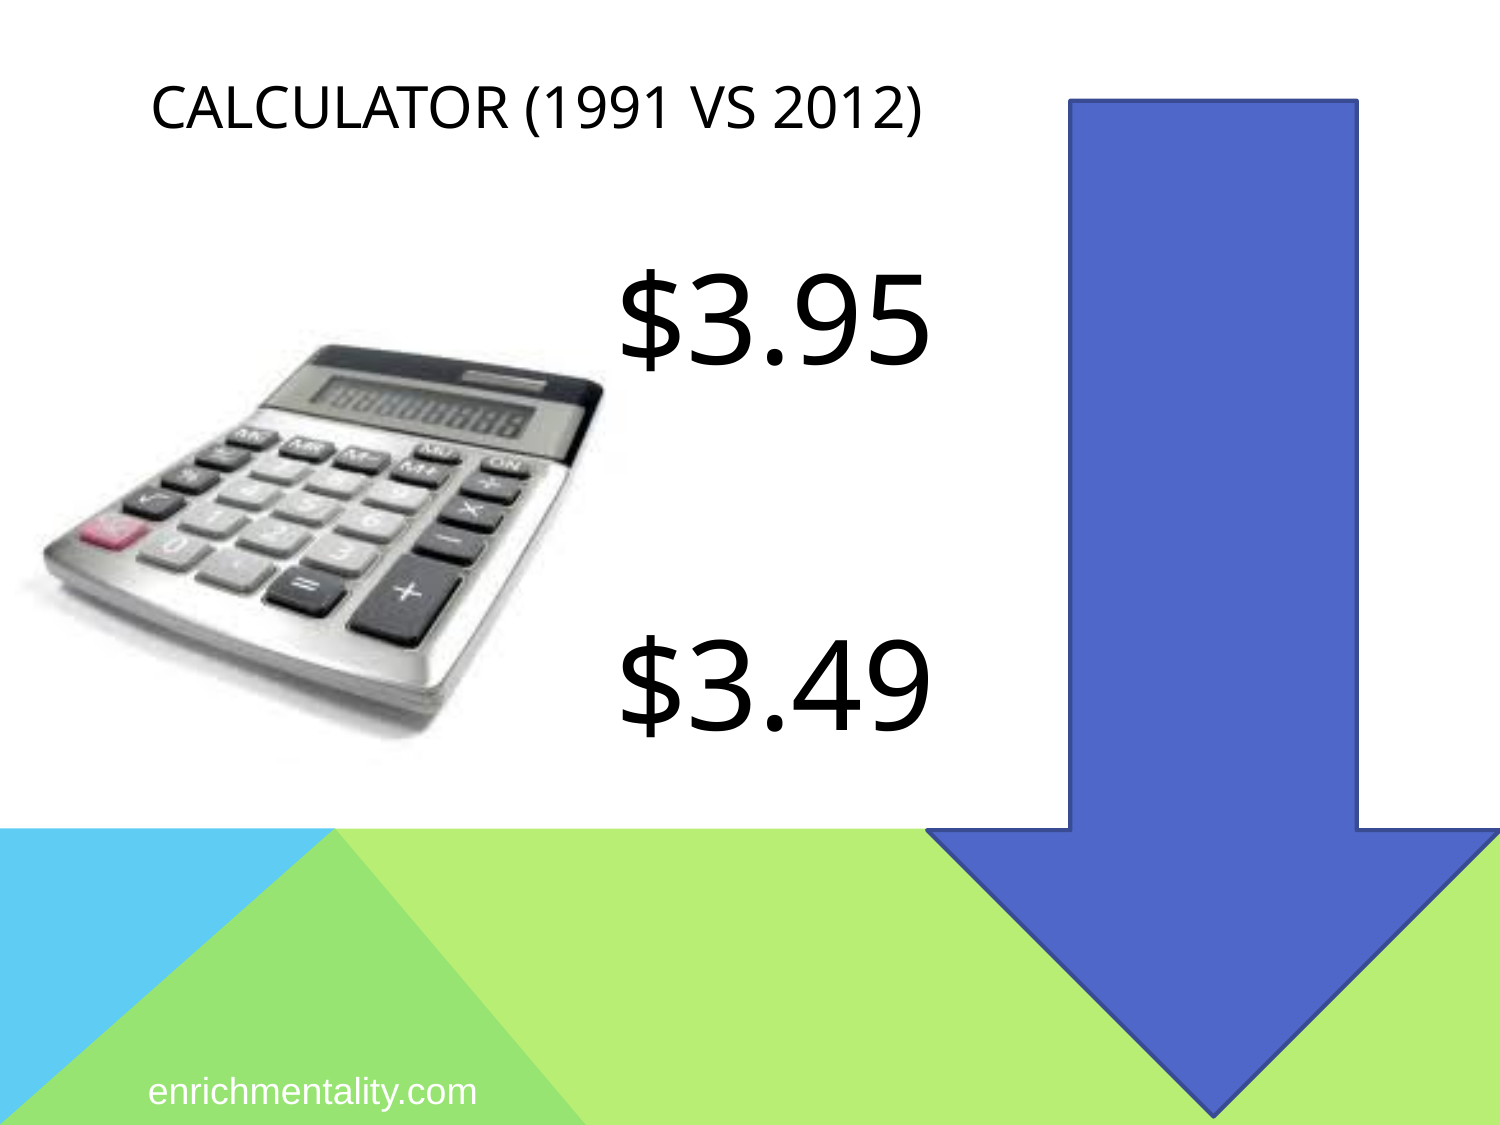

# Calculator (1991 vs 2012)
$3.95
1991
$3.49
2012
enrichmentality.com